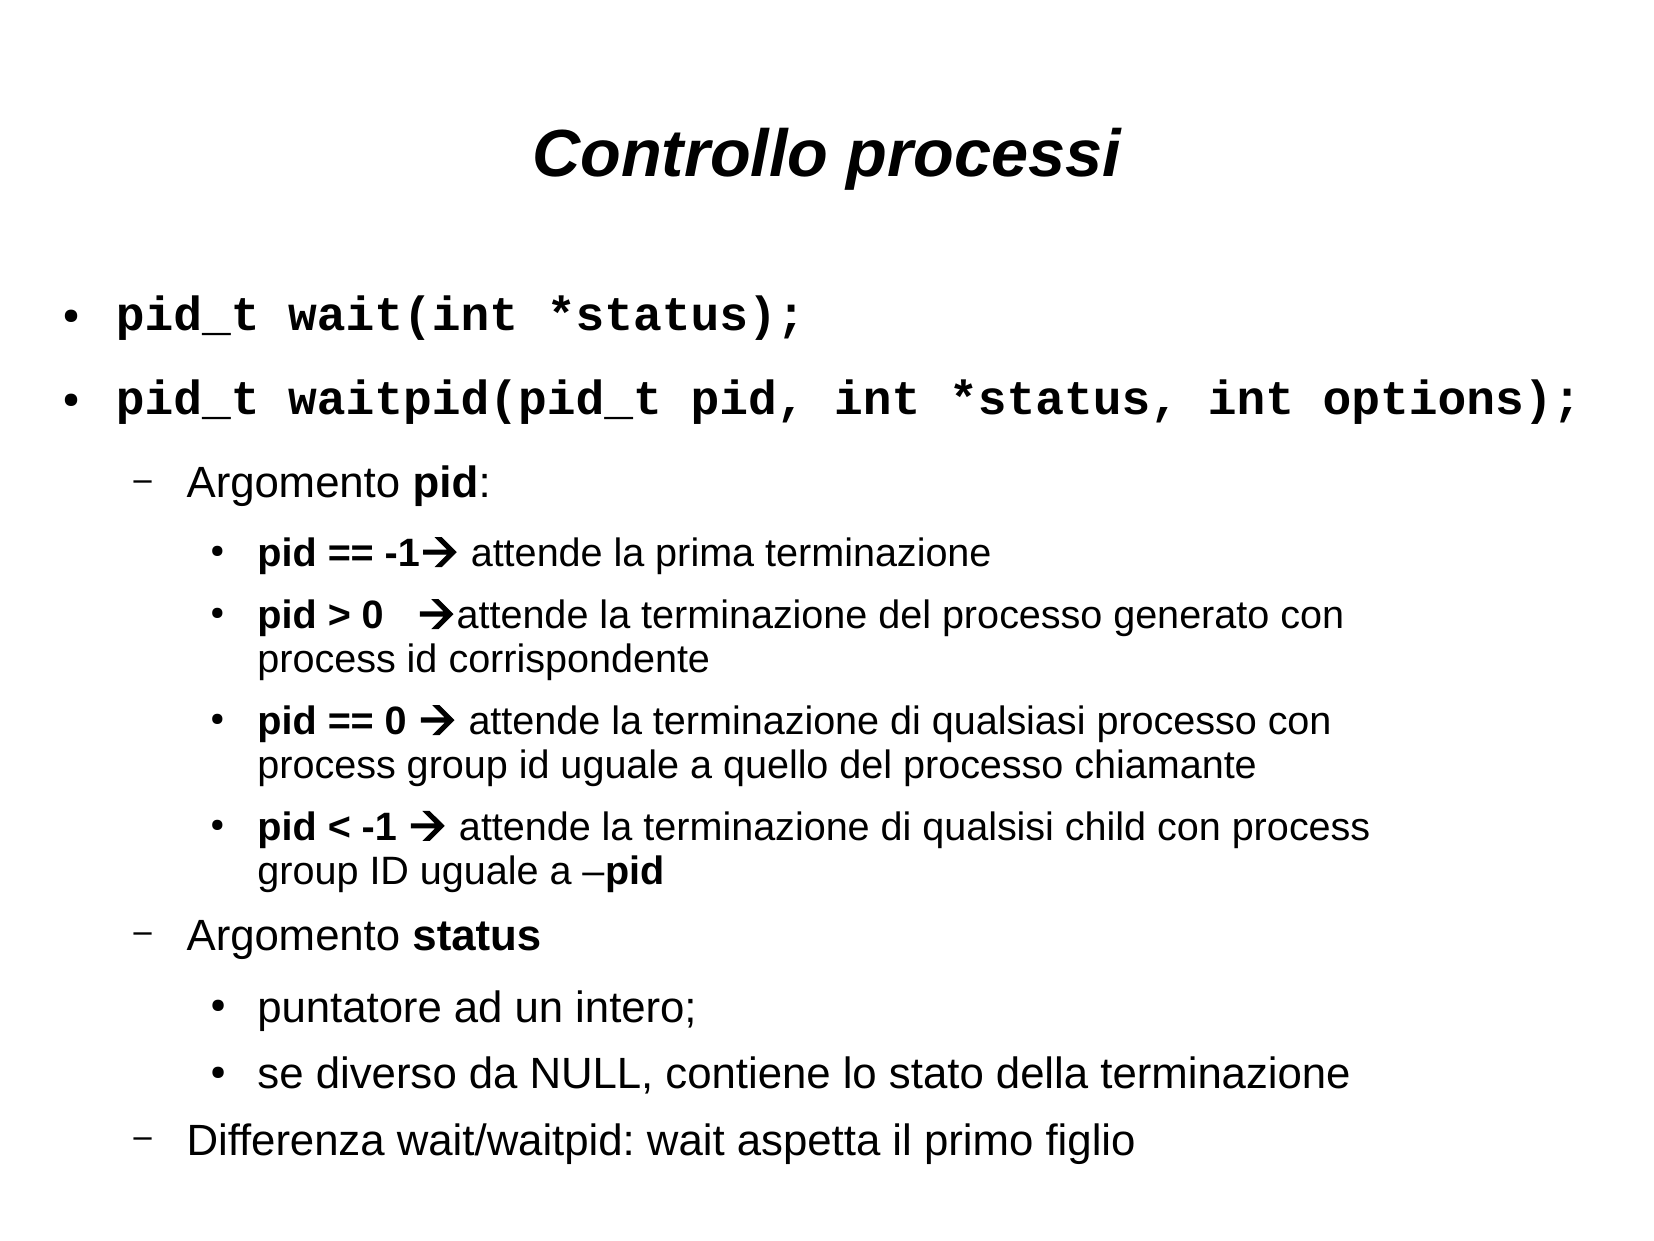

# Controllo processi
pid_t wait(int *status);
pid_t waitpid(pid_t pid, int *status, int options);
Argomento pid:
pid == -1 attende la prima terminazione
pid > 0 attende la terminazione del processo generato con 			process id corrispondente
pid == 0  attende la terminazione di qualsiasi processo con 			process group id uguale a quello del processo chiamante
pid < -1  attende la terminazione di qualsisi child con process 			group ID uguale a –pid
Argomento status
puntatore ad un intero;
se diverso da NULL, contiene lo stato della terminazione
Differenza wait/waitpid: wait aspetta il primo figlio